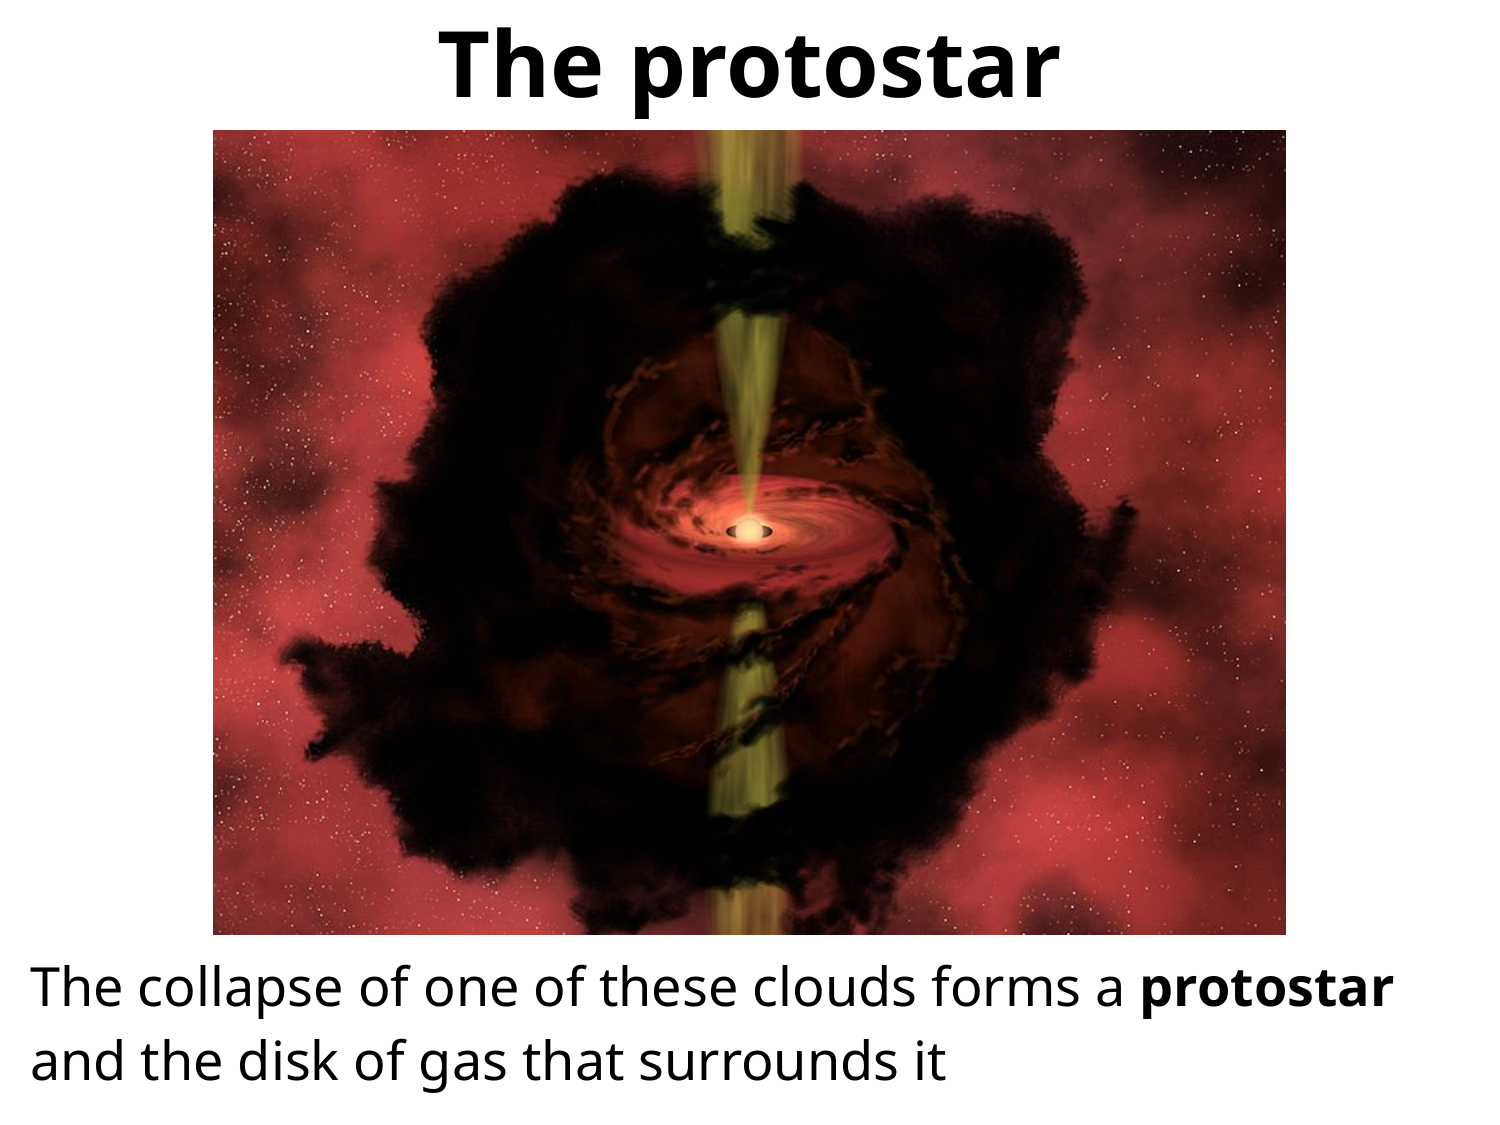

# The protostar
The collapse of one of these clouds forms a protostar and the disk of gas that surrounds it